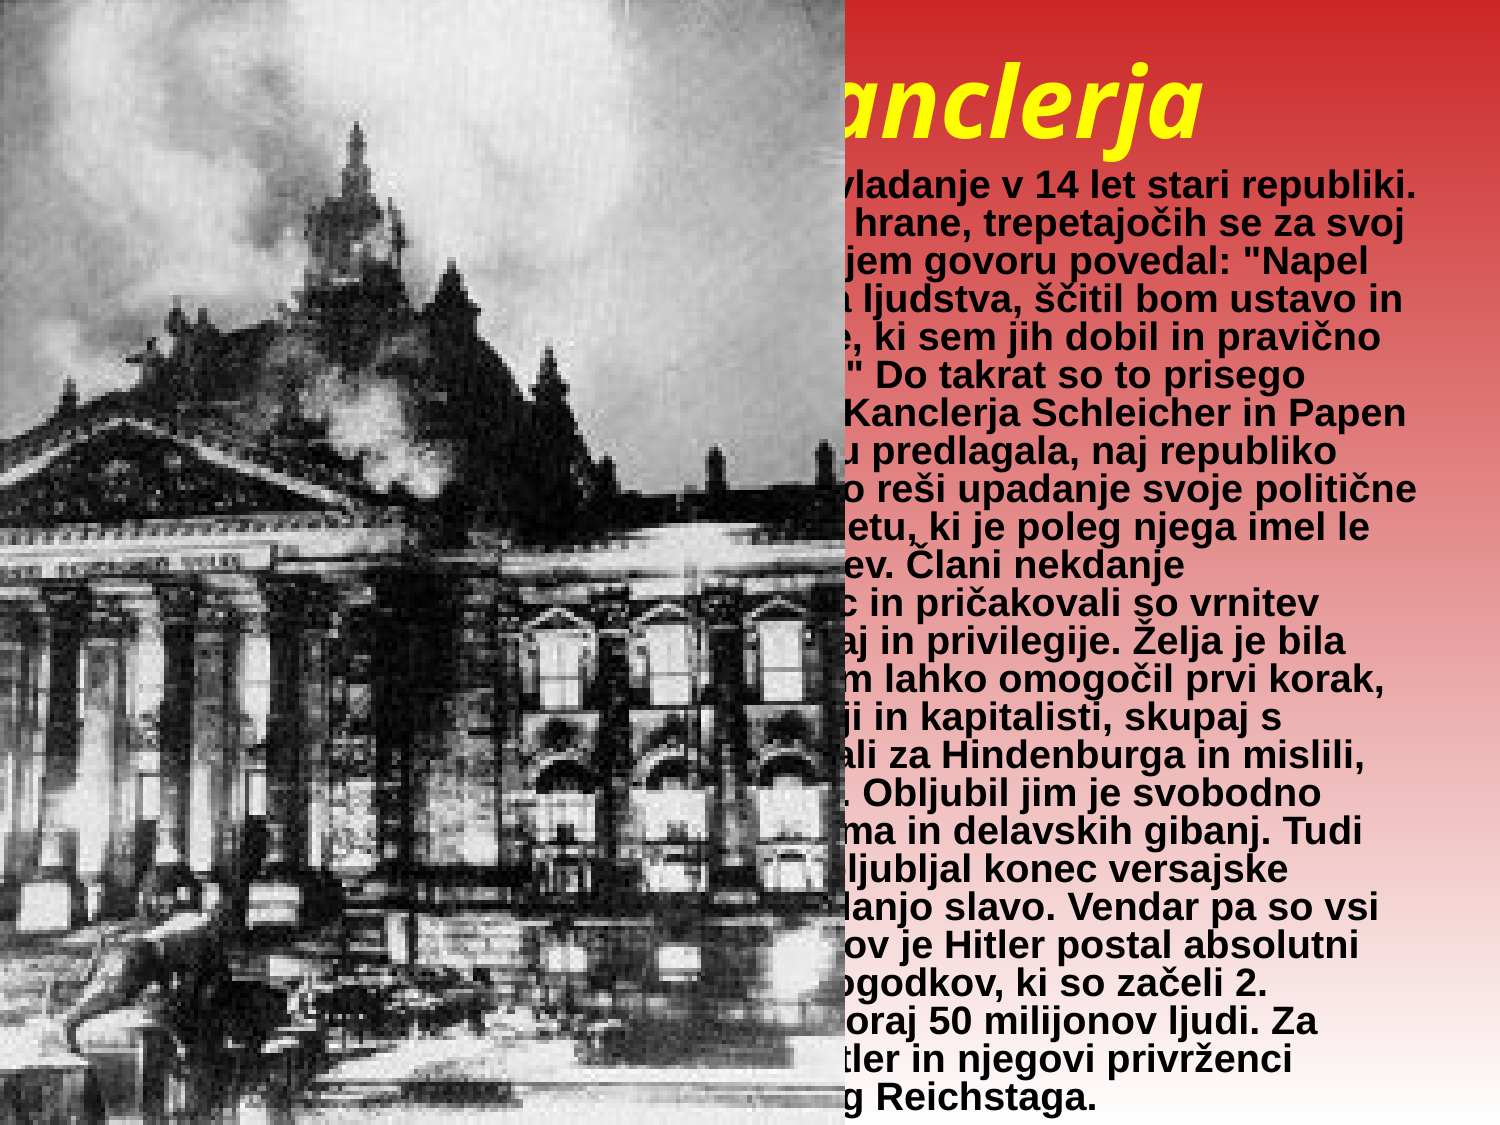

Hitler za kanclerja
# V začetku leta 1933 je Hitler prevzel vladanje v 14 let stari republiki. Ekonomski pritisk ljudi brez služb in hrane, trepetajočih se za svoj obstoj je bil zelo velik. Hitler je v svojem govoru povedal: "Napel bom vse moči za dobrobit nemškega ljudstva, ščitil bom ustavo in zakone ter odgovorno opravil naloge, ki sem jih dobil in pravično vodil zadeve in pravico do vsakogar." Do takrat so to prisego zavestno kršili vsi prejšnji kanclerji. Kanclerja Schleicher in Papen sta recimo predsedniku Hindenburgu predlagala, naj republiko nadomesti z vojaško diktaturo in tako reši upadanje svoje politične moči. Hitler naj bi predsedoval kabinetu, ki je poleg njega imel le še dva nacista od vsega 11 ministrstev. Člani nekdanje aristokracije so republiki želeli konec in pričakovali so vrnitev vlade, ki bo Nemčiji povrnila svoj sijaj in privilegije. Želja je bila vrnitev v cesarske čase in Hitler bi jim lahko omogočil prvi korak, saj si ni želel republike. Veliki bankirji in kapitalisti, skupaj s Kruppom in I. G. Farbenom, so lobirali za Hindenburga in mislili, da bo Hitler dober za njihove kariere. Obljubil jim je svobodno podjetništvo in omejevanje komunizma in delavskih gibanj. Tudi vojska je stavila na Hitlerja, ker je obljubljal konec versajske pogodbe in razširitev vojske na nekdanjo slavo. Vendar pa so vsi Hitlerja podcenjevali. Čez nekaj tednov je Hitler postal absolutni vladar Nemčije in je sprožil verigo dogodkov, ki so začeli 2. svetovno vojno in s tem tudi smrt skoraj 50 milijonov ljudi. Za popoln zaključek demokracije, so Hitler in njegovi privrženci naredili februarja 1933 načrt za požig Reichstaga.